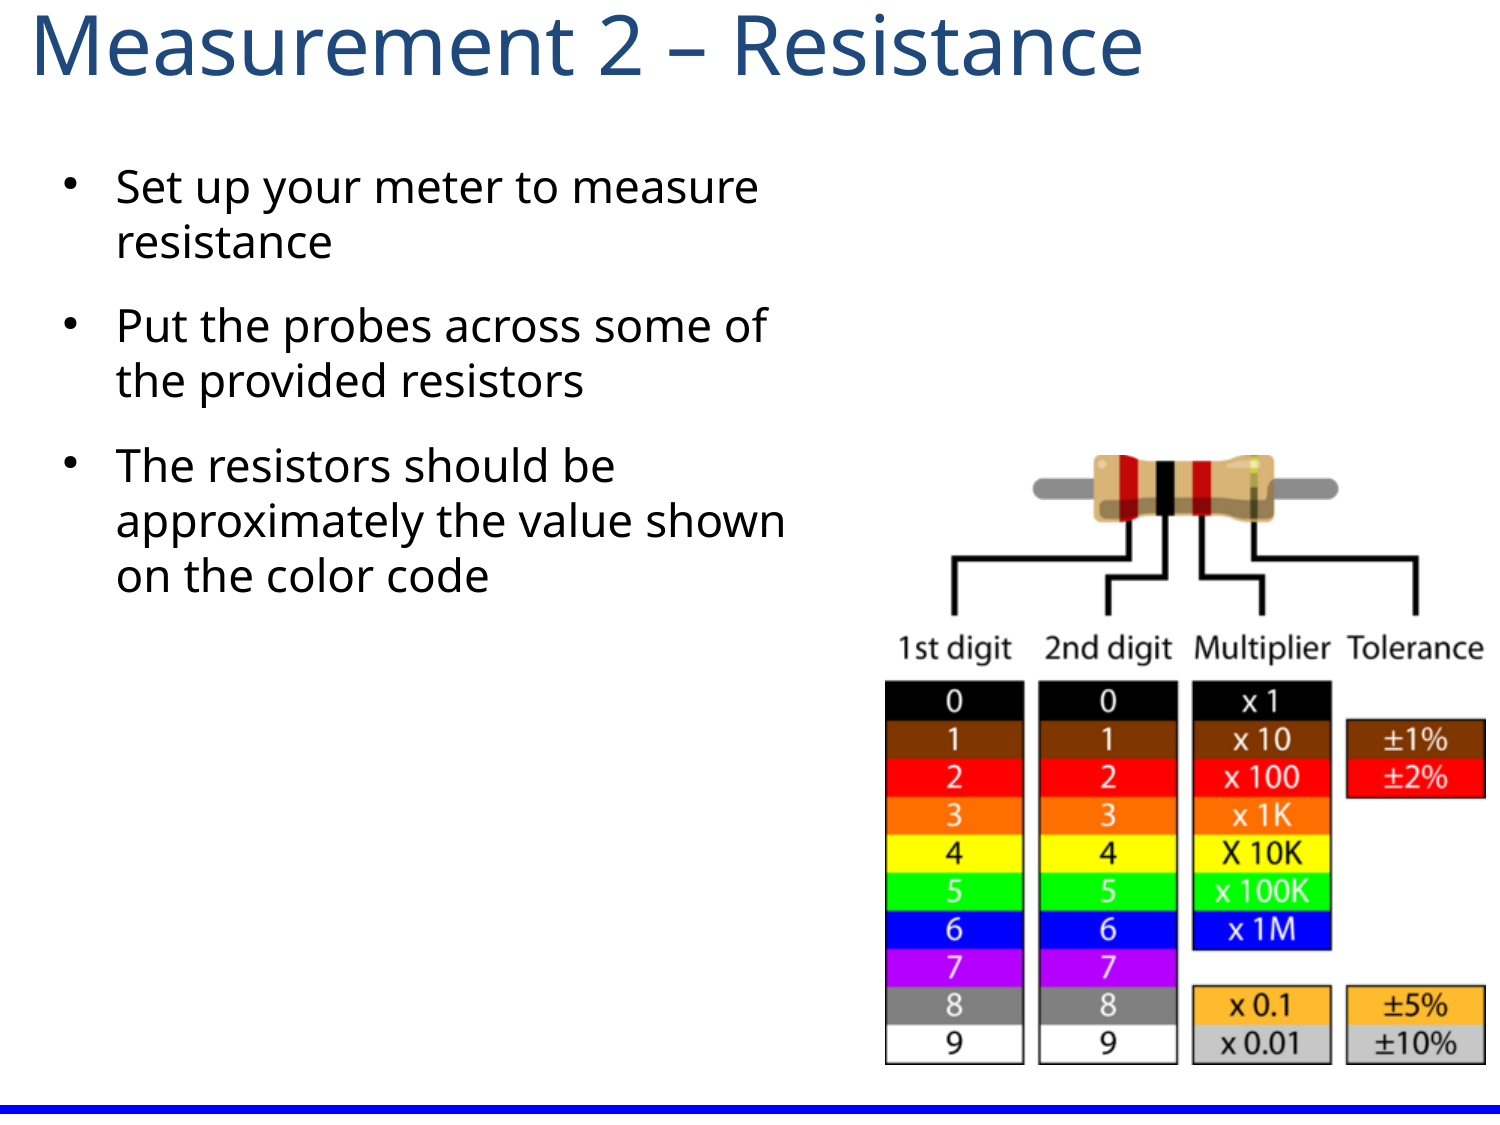

# Measurement 2 – Resistance
Set up your meter to measure resistance
Put the probes across some of the provided resistors
The resistors should be approximately the value shown on the color code